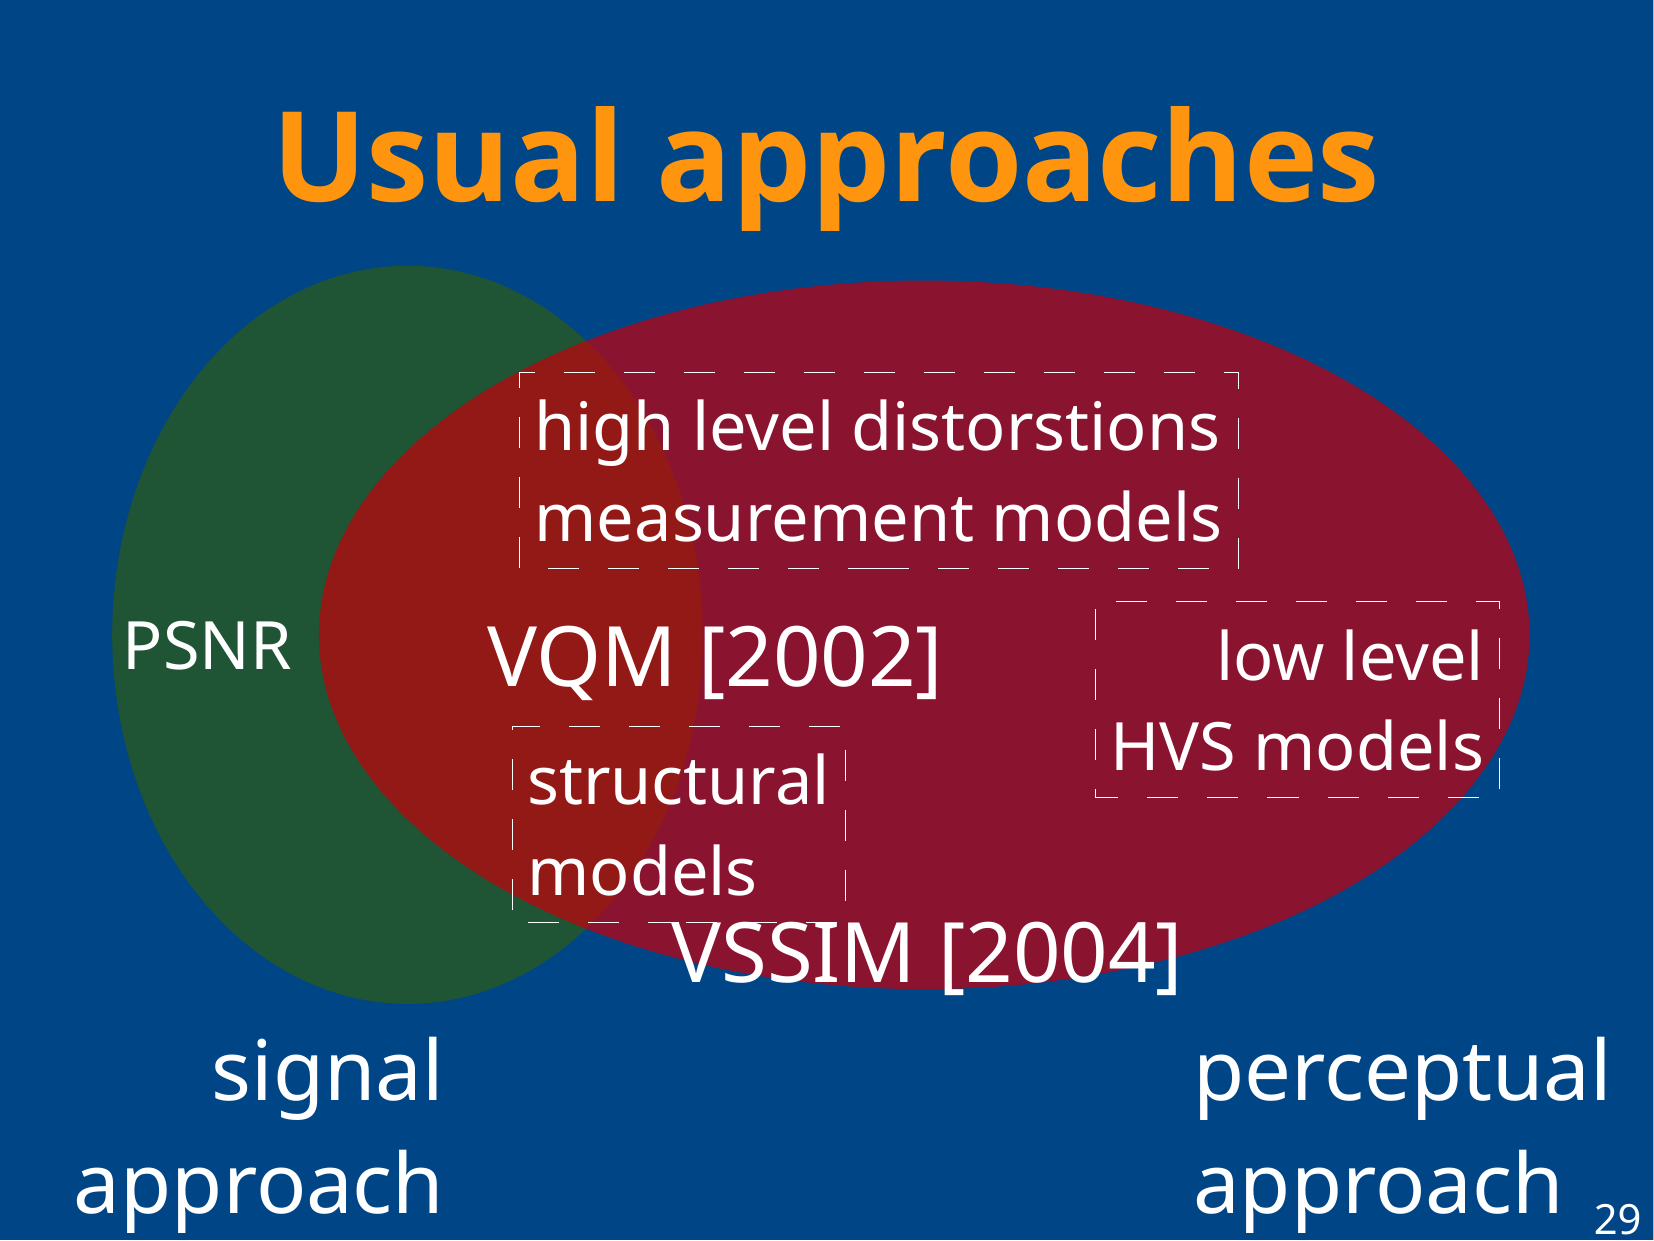

# Usual approaches
high level distorstions
measurement models
PSNR
VQM [2002]
low level
HVS models
structural
models
VSSIM [2004]
signal
approach
perceptual
approach
29